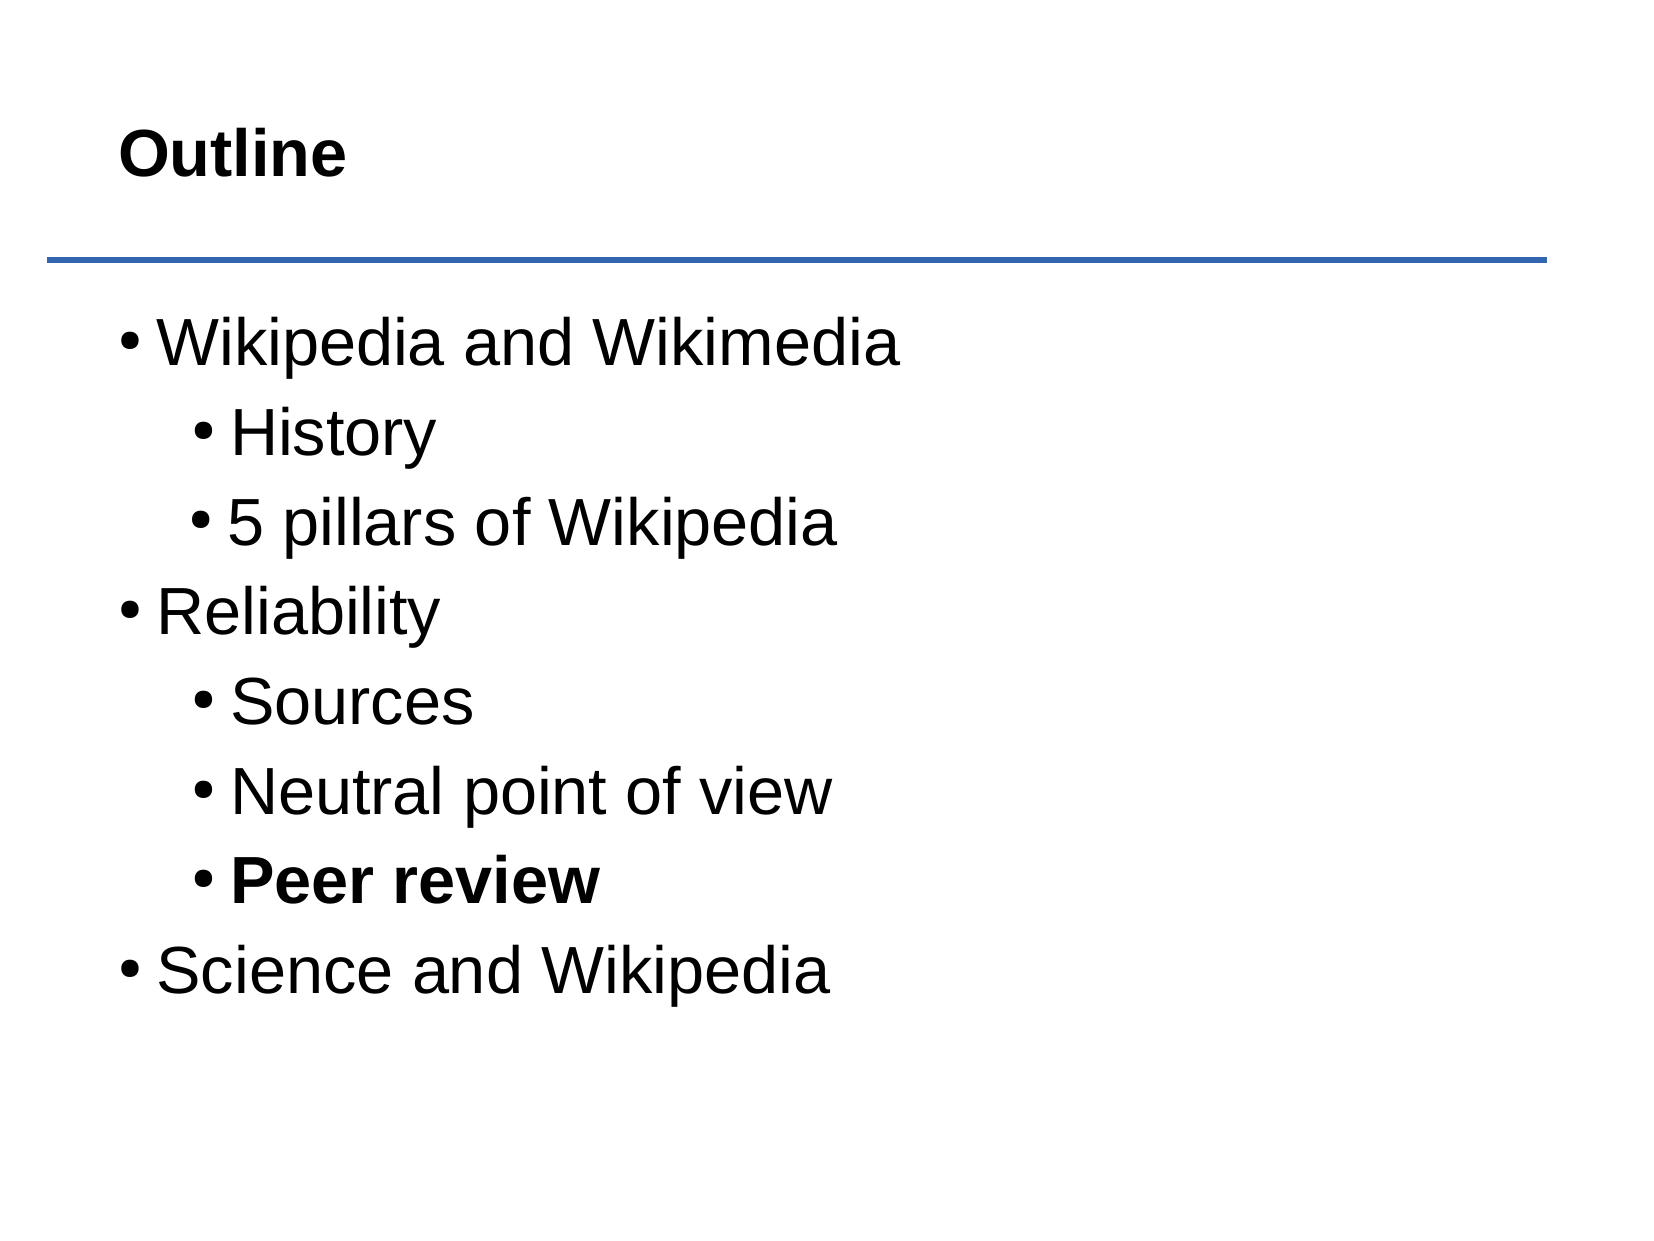

# Outline
Wikipedia and Wikimedia
History
5 pillars of Wikipedia
Reliability
Sources
Neutral point of view
Peer review
Science and Wikipedia